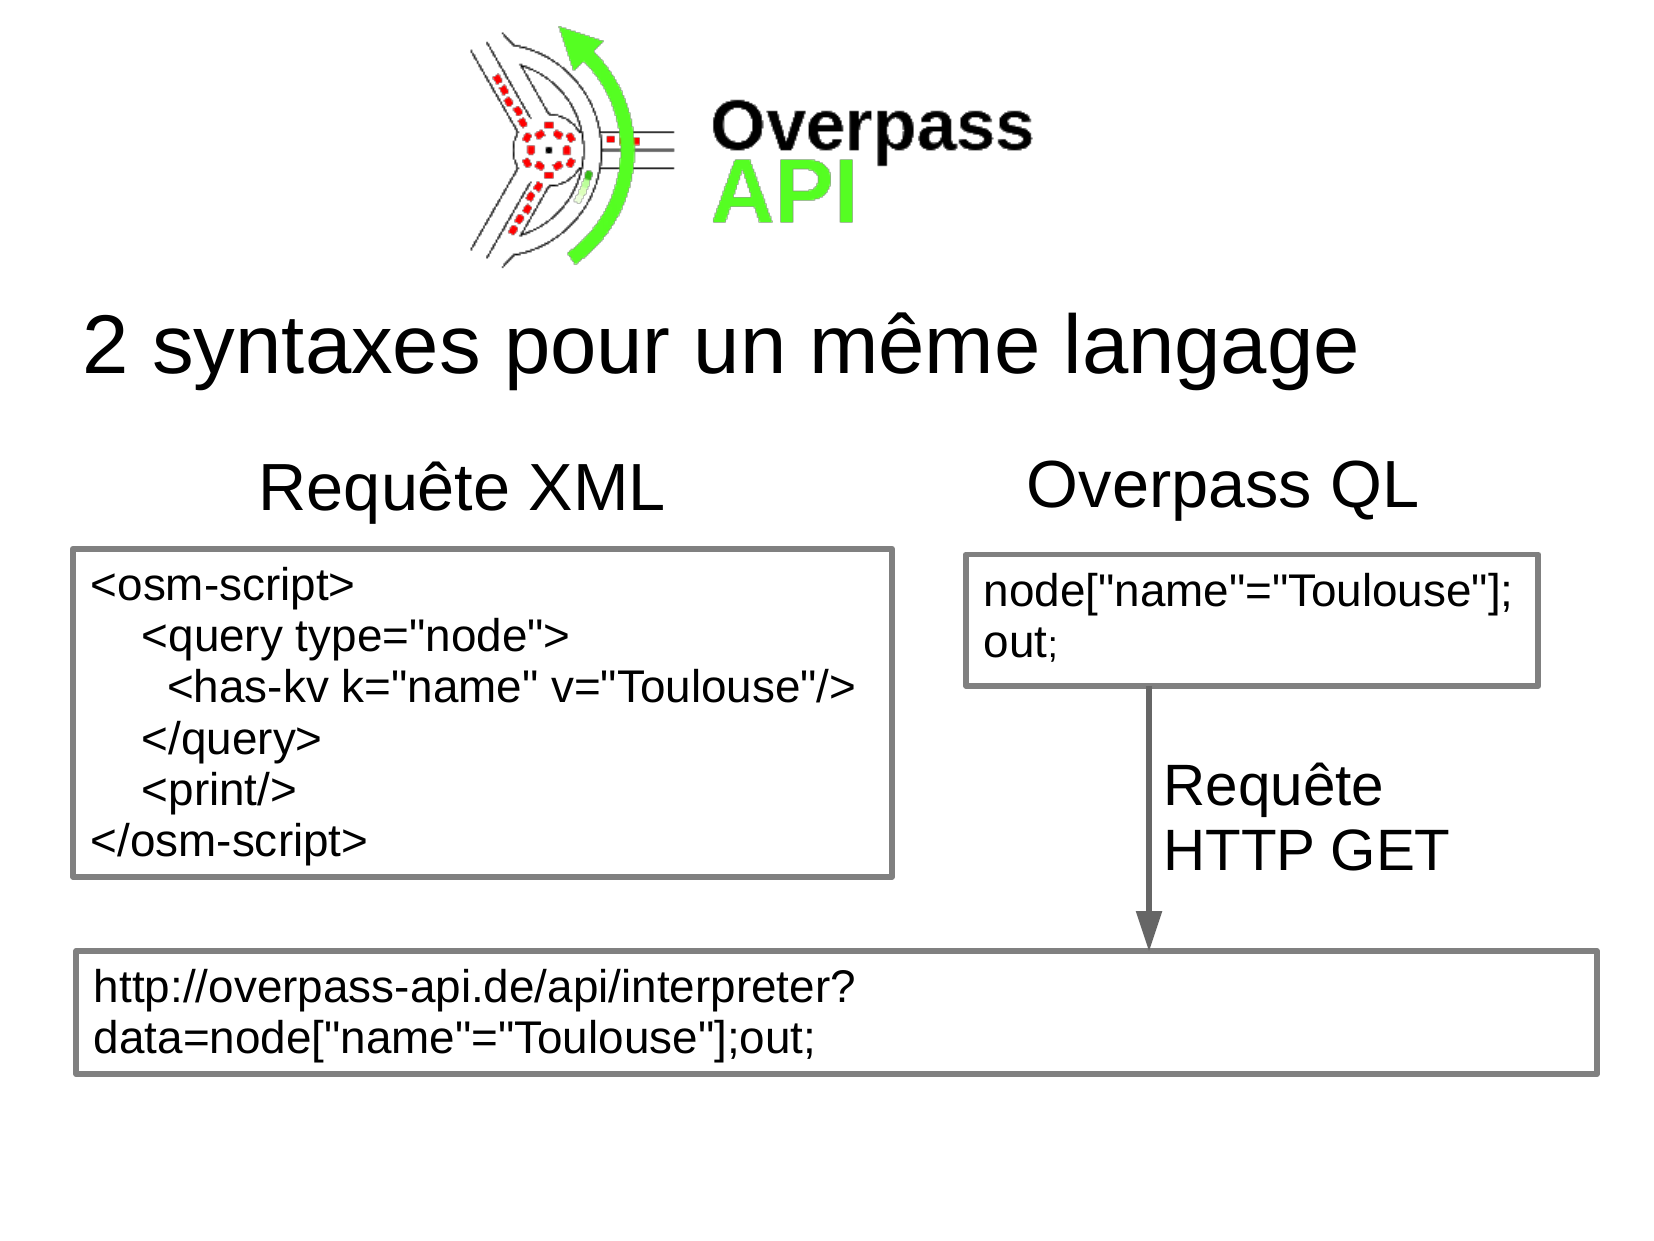

# 2 syntaxes pour un même langage
Overpass QL
Requête XML
<osm-script>
 <query type="node">
 <has-kv k="name" v="Toulouse"/>
 </query>
 <print/>
</osm-script>
node["name"="Toulouse"];
out;
Requête
HTTP GET
http://overpass-api.de/api/interpreter?data=node["name"="Toulouse"];out;